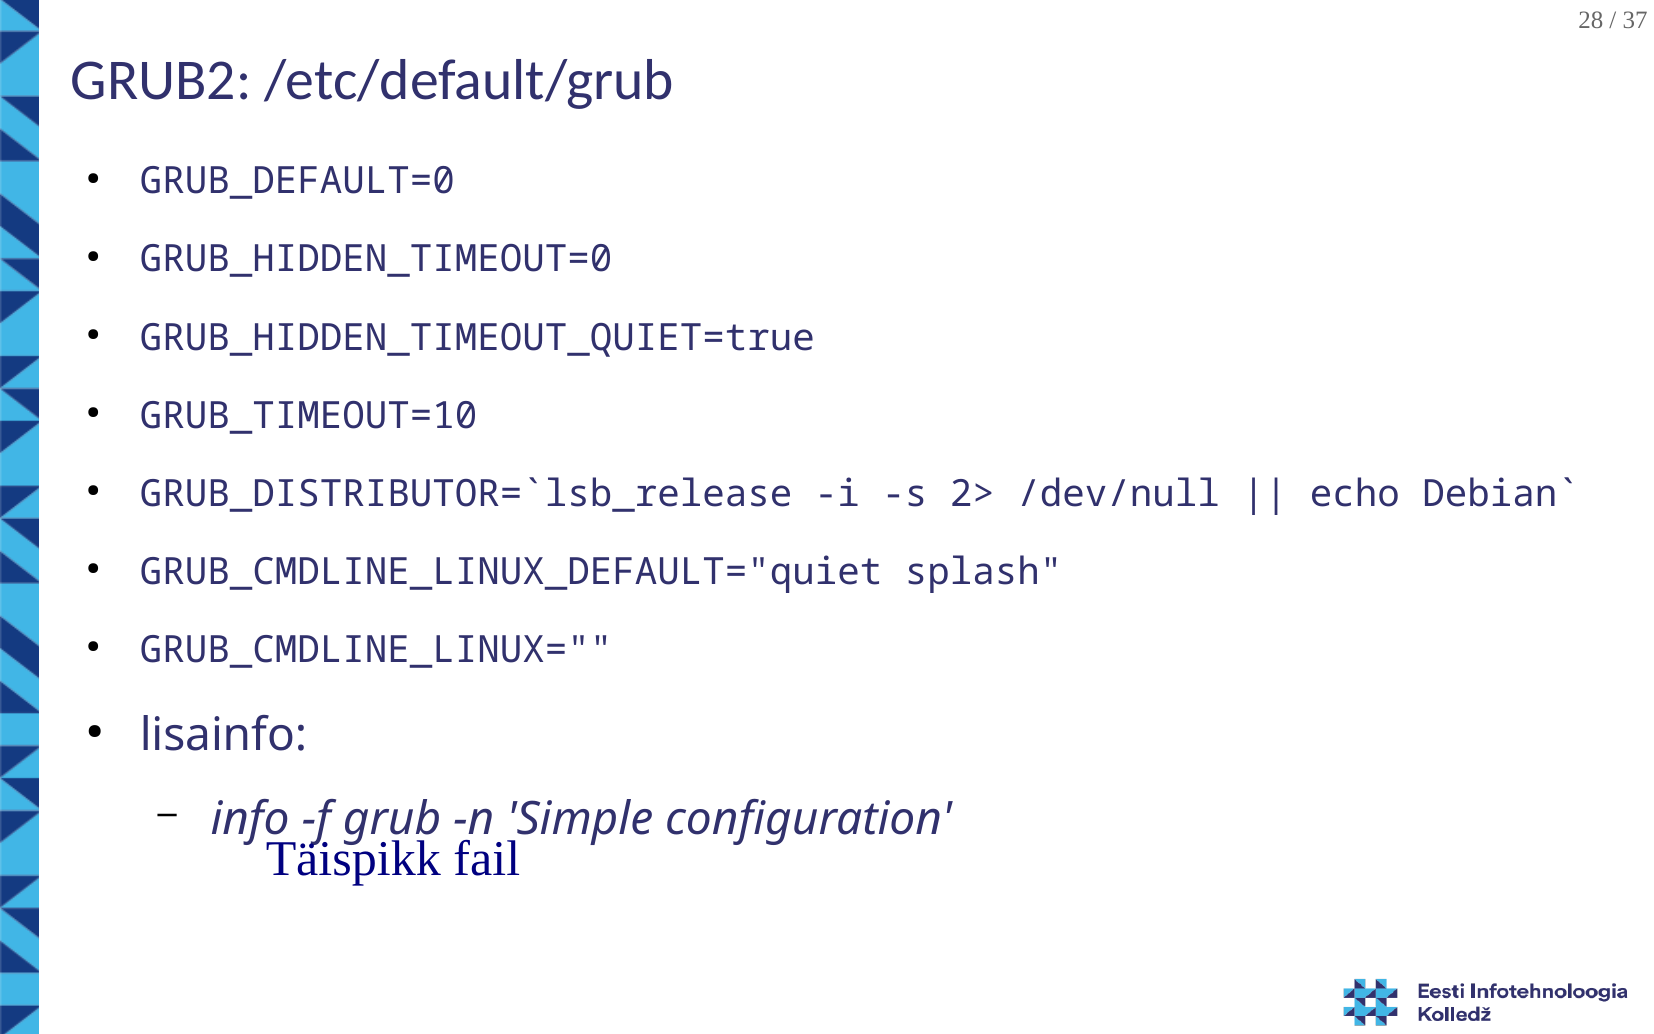

# GRUB2: /etc/default/grub
GRUB_DEFAULT=0
GRUB_HIDDEN_TIMEOUT=0
GRUB_HIDDEN_TIMEOUT_QUIET=true
GRUB_TIMEOUT=10
GRUB_DISTRIBUTOR=`lsb_release -i -s 2> /dev/null || echo Debian`
GRUB_CMDLINE_LINUX_DEFAULT="quiet splash"
GRUB_CMDLINE_LINUX=""
lisainfo:
info -f grub -n 'Simple configuration'
Täispikk fail